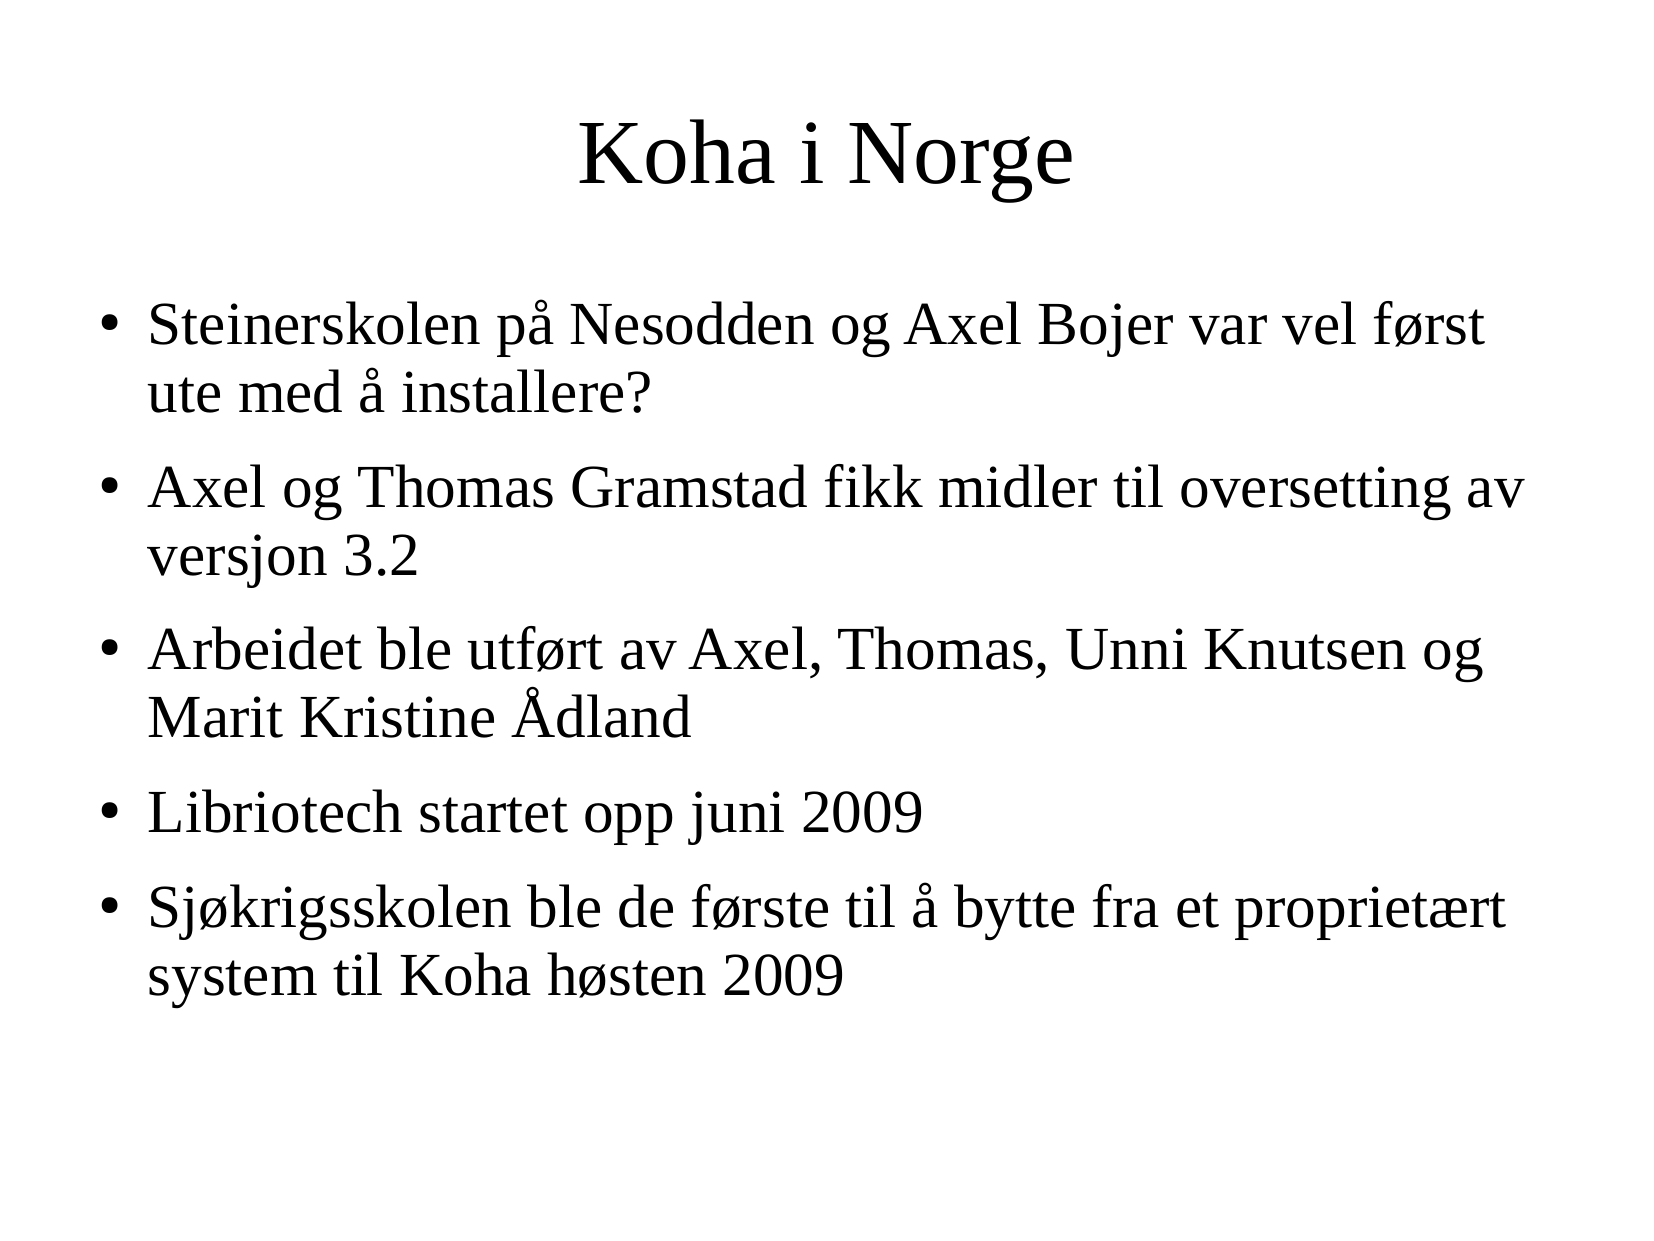

# Koha i Norge
Steinerskolen på Nesodden og Axel Bojer var vel først ute med å installere?
Axel og Thomas Gramstad fikk midler til oversetting av versjon 3.2
Arbeidet ble utført av Axel, Thomas, Unni Knutsen og Marit Kristine Ådland
Libriotech startet opp juni 2009
Sjøkrigsskolen ble de første til å bytte fra et proprietært system til Koha høsten 2009